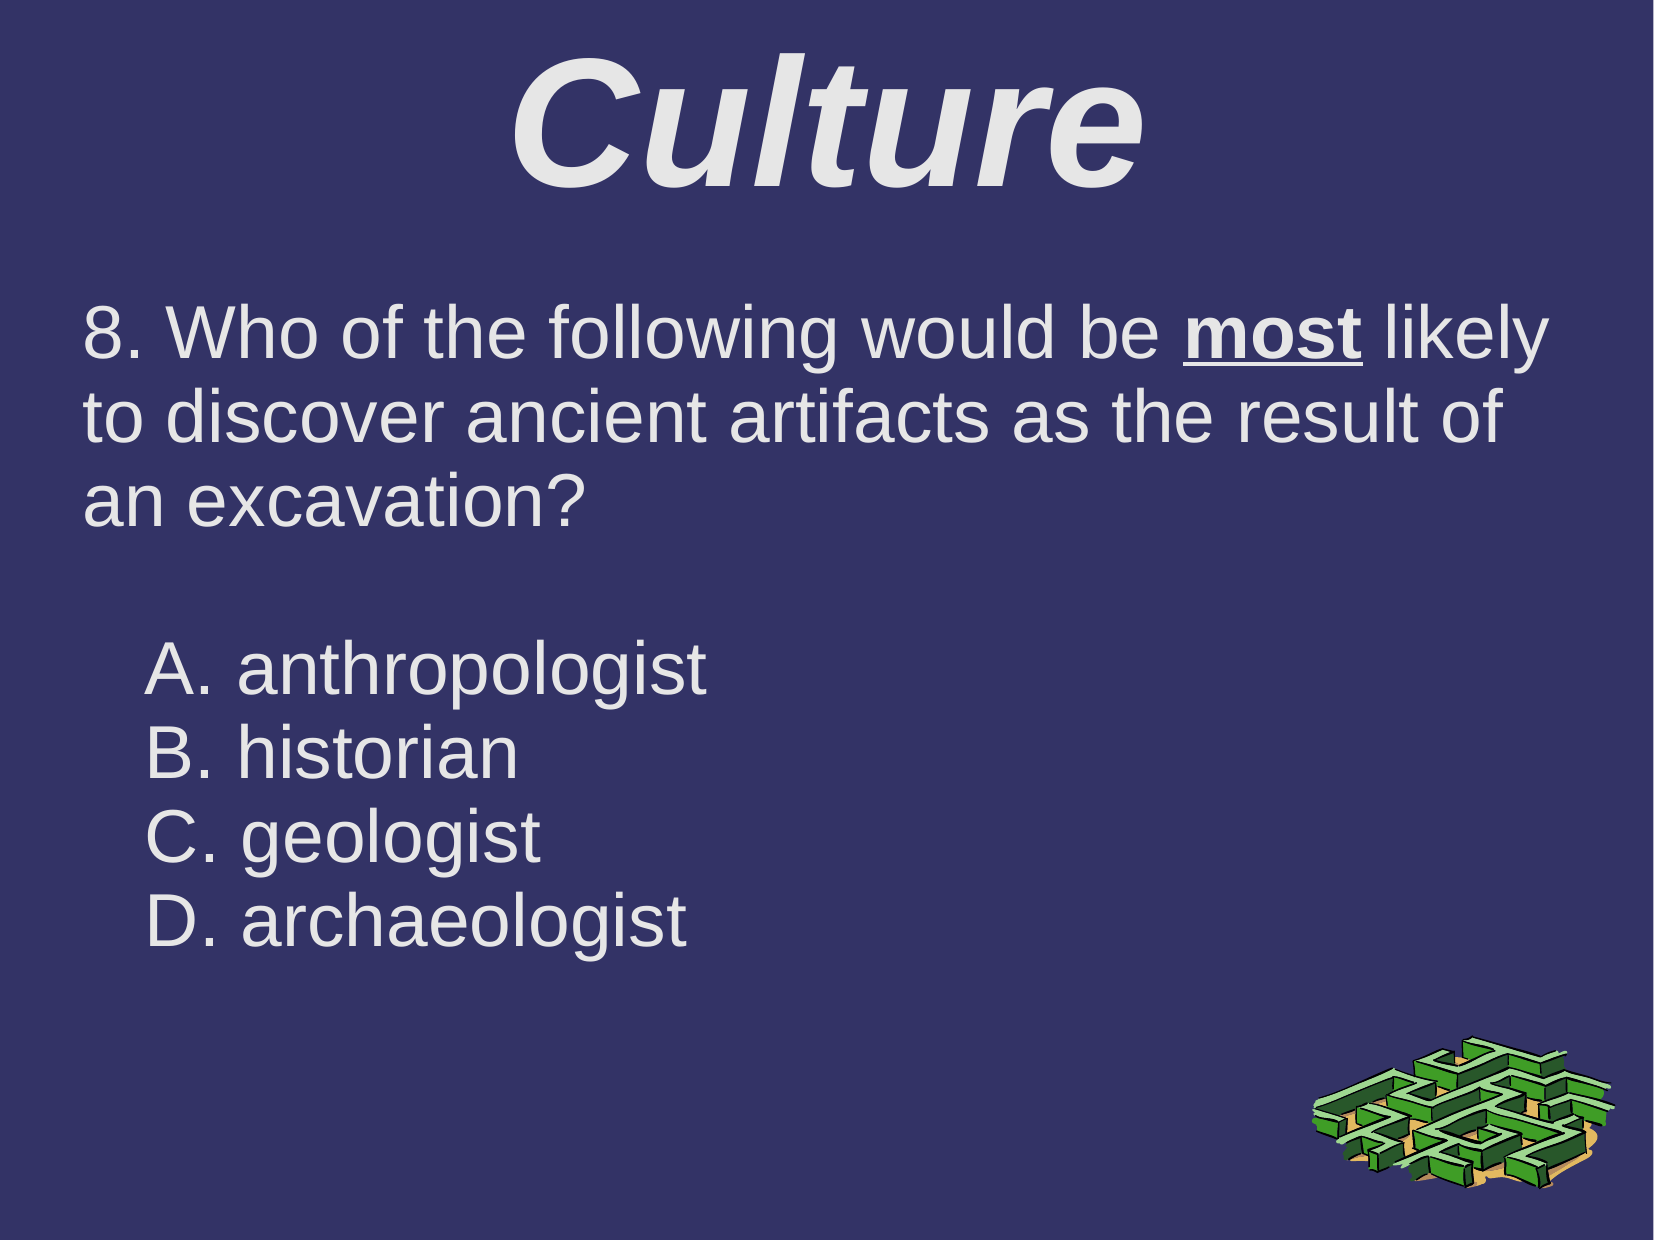

# Culture
8. Who of the following would be most likely to discover ancient artifacts as the result of an excavation?
 A. anthropologist
 B. historian
 C. geologist
 D. archaeologist